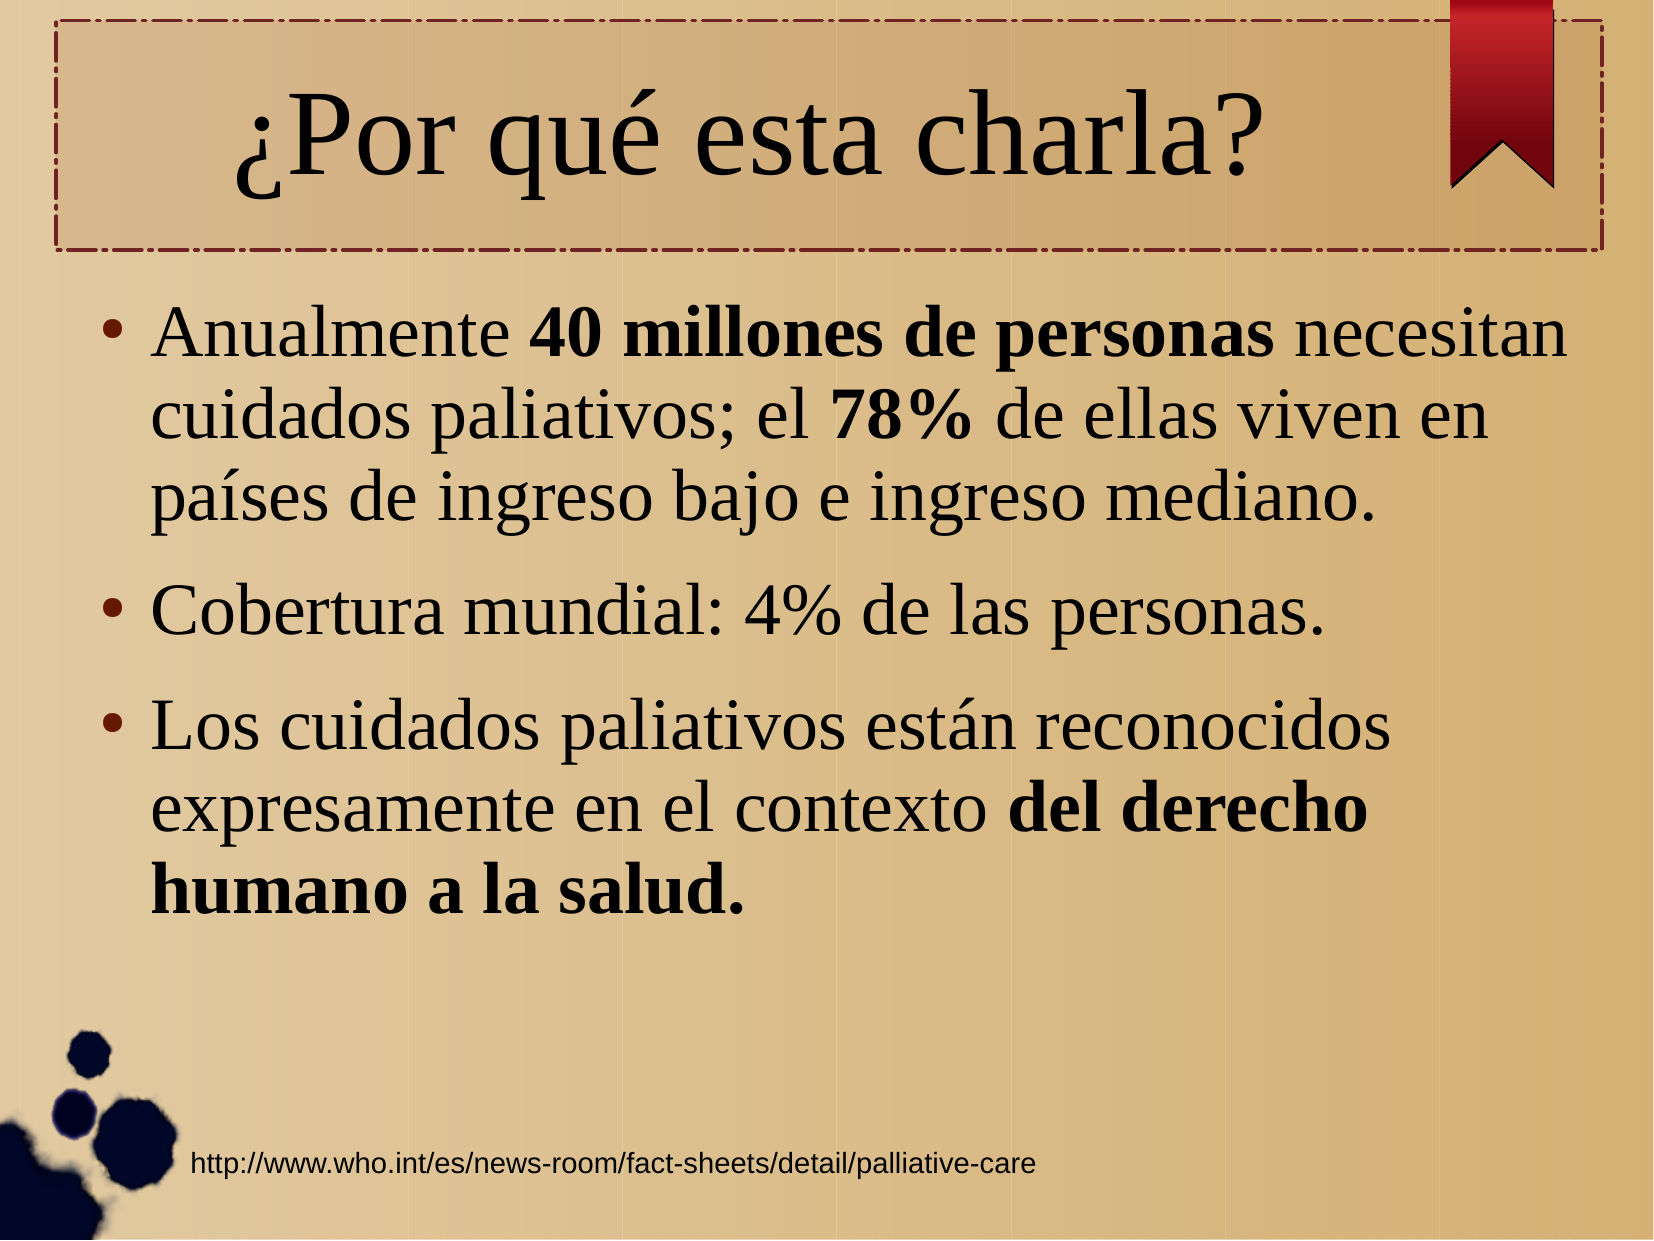

# ¿Por qué esta charla?
Anualmente 40 millones de personas necesitan cuidados paliativos; el 78% de ellas viven en países de ingreso bajo e ingreso mediano.
Cobertura mundial: 4% de las personas.
Los cuidados paliativos están reconocidos expresamente en el contexto del derecho humano a la salud.
http://www.who.int/es/news-room/fact-sheets/detail/palliative-care